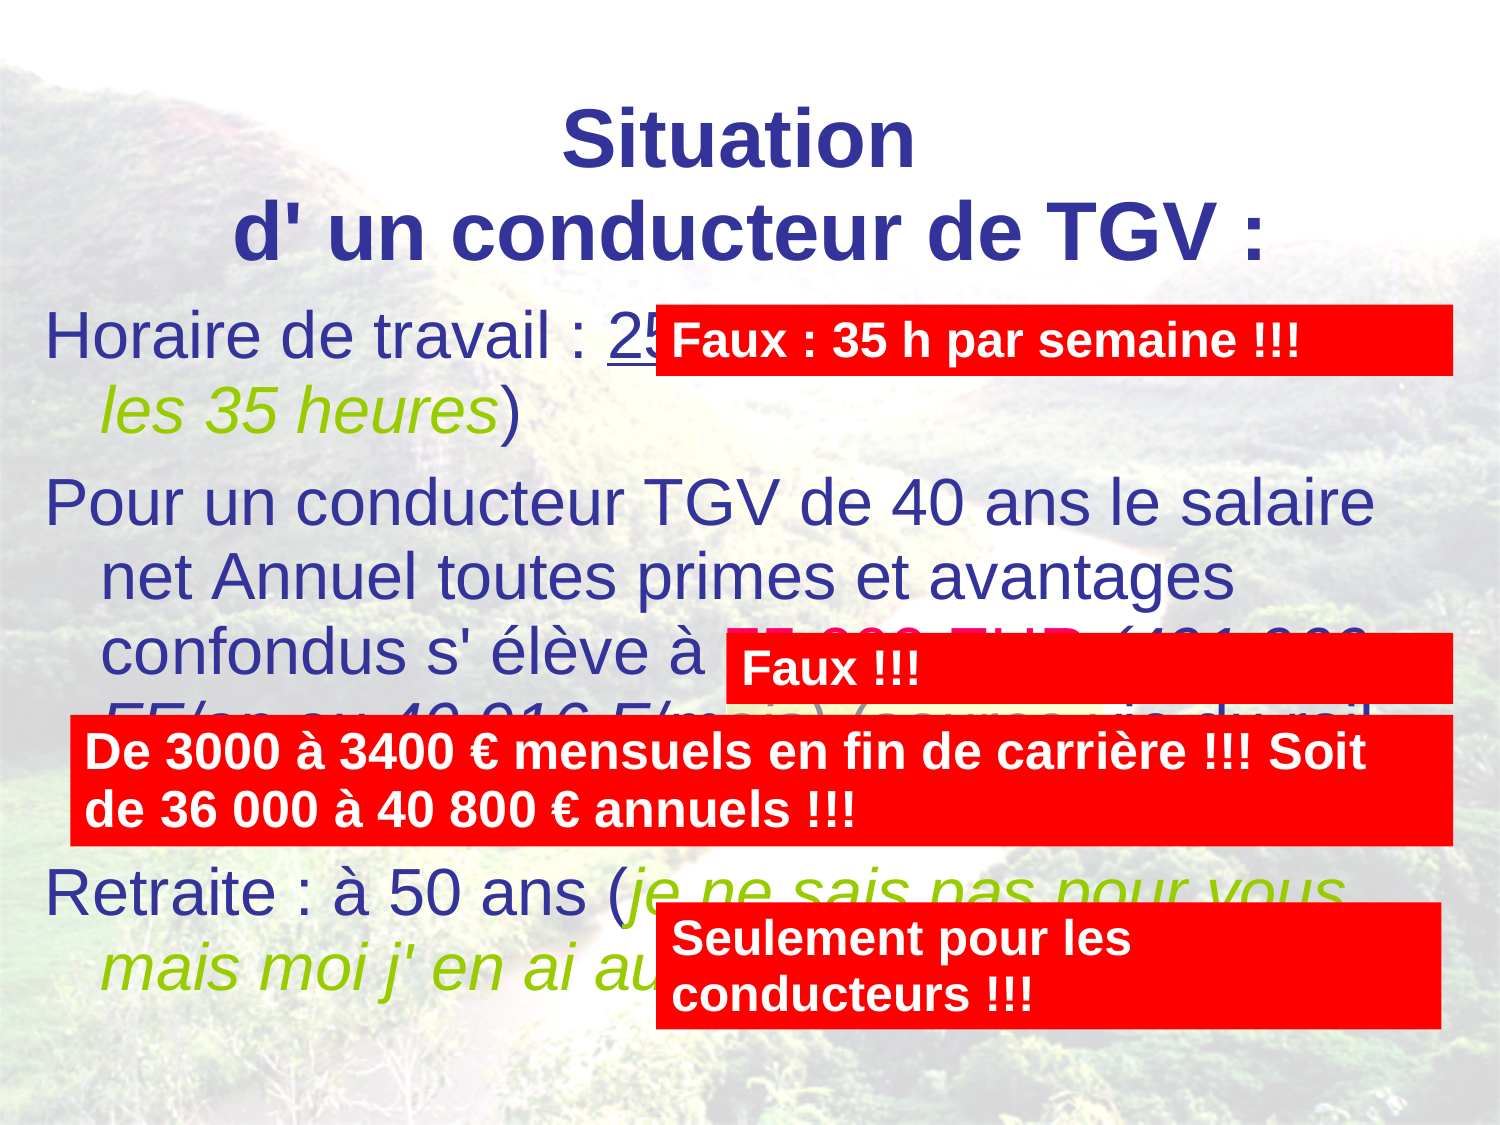

# Situation d' un conducteur de TGV :
Horaire de travail : 25 heures par semaine (vive les 35 heures)
Pour un conducteur TGV de 40 ans le salaire net Annuel toutes primes et avantages confondus s' élève à 75 000 EUR (491 960 FF/an ou 40 916 F/mois) (source vie du rail 2002) (là vous pleurez)
Retraite : à 50 ans (je ne sais pas pour vous mais moi j' en ai au moins jusqu'à 60 ans)
Faux : 35 h par semaine !!!
Faux !!!
De 3000 à 3400 € mensuels en fin de carrière !!! Soit de 36 000 à 40 800 € annuels !!!
Seulement pour les conducteurs !!!